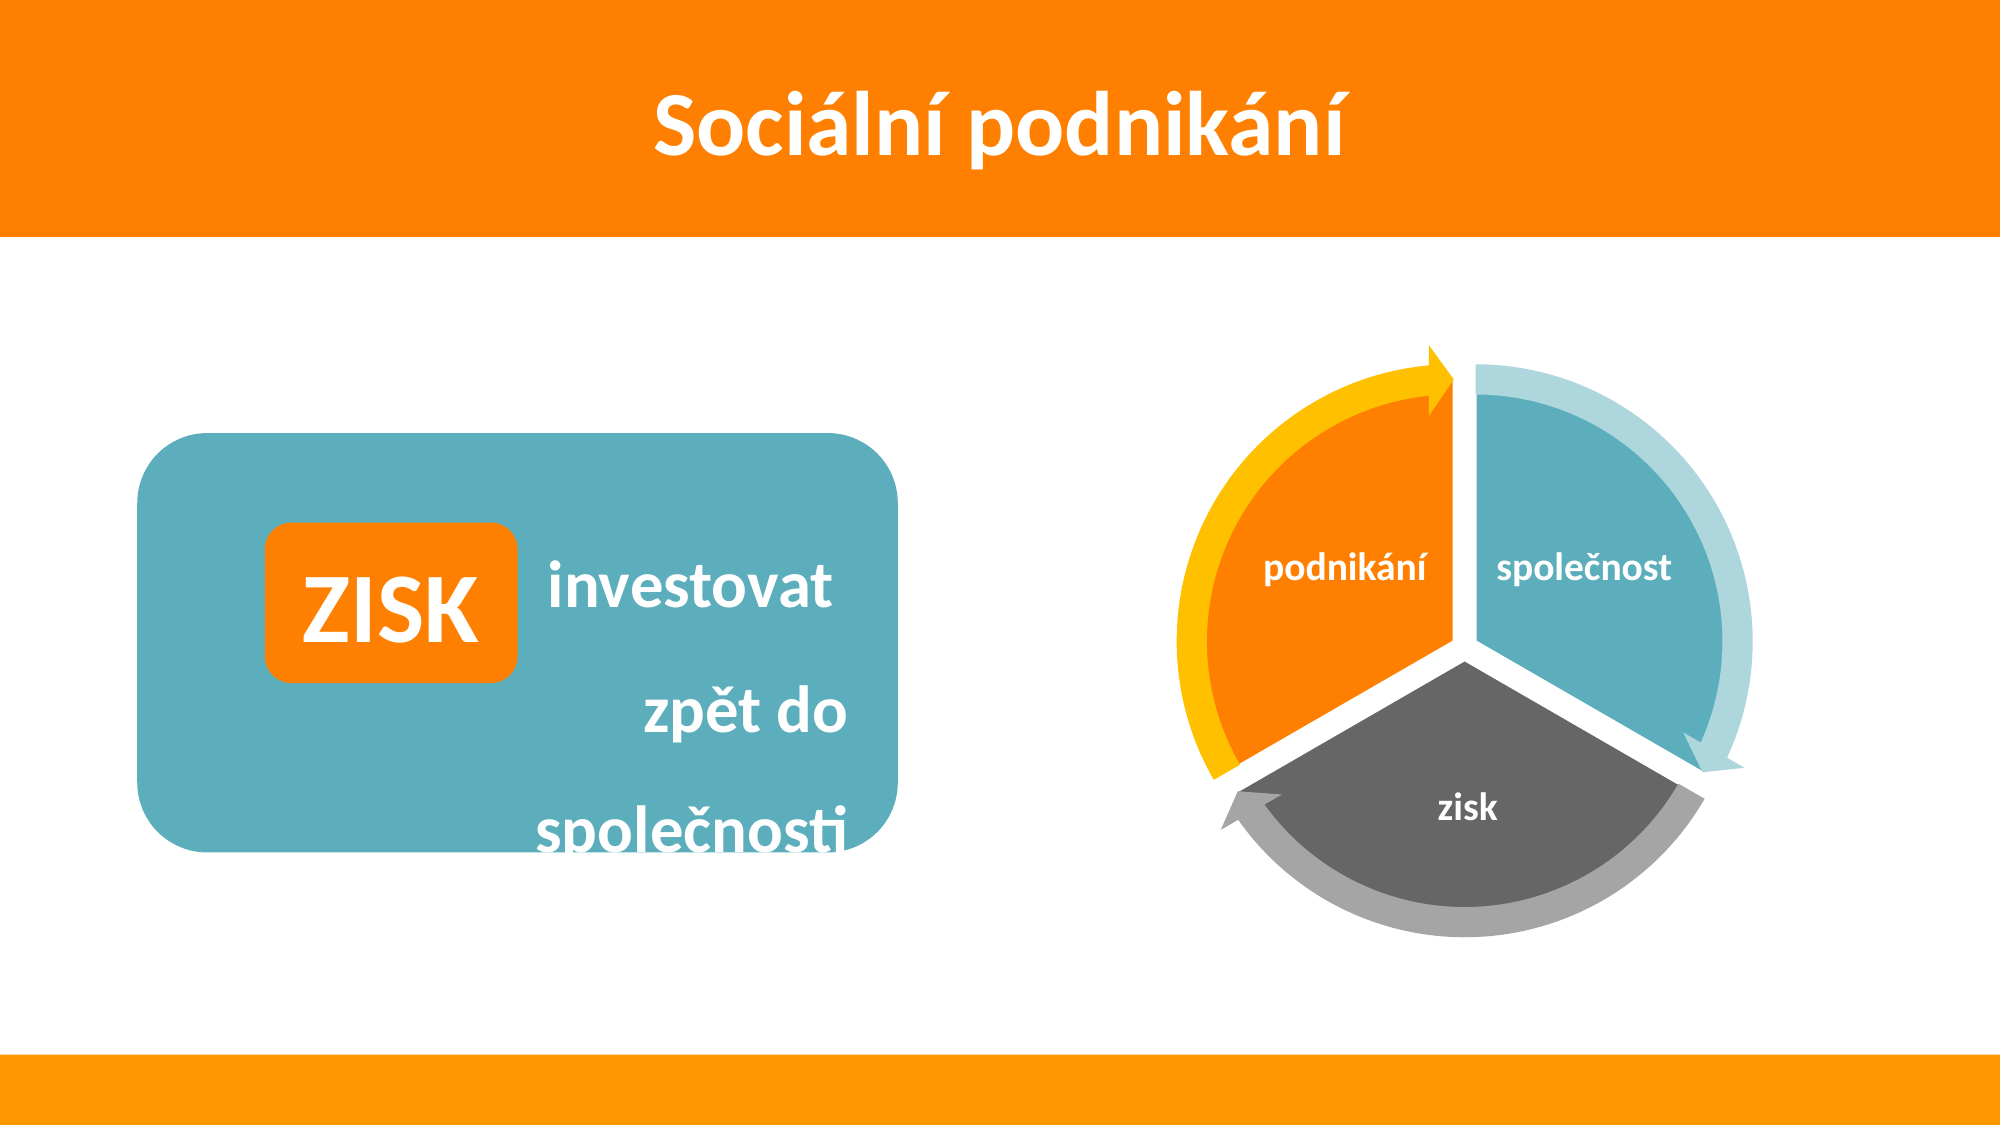

Sociální podnikání
podnikání
společnost
zisk
	investovat zpět do společnosti
ZISK